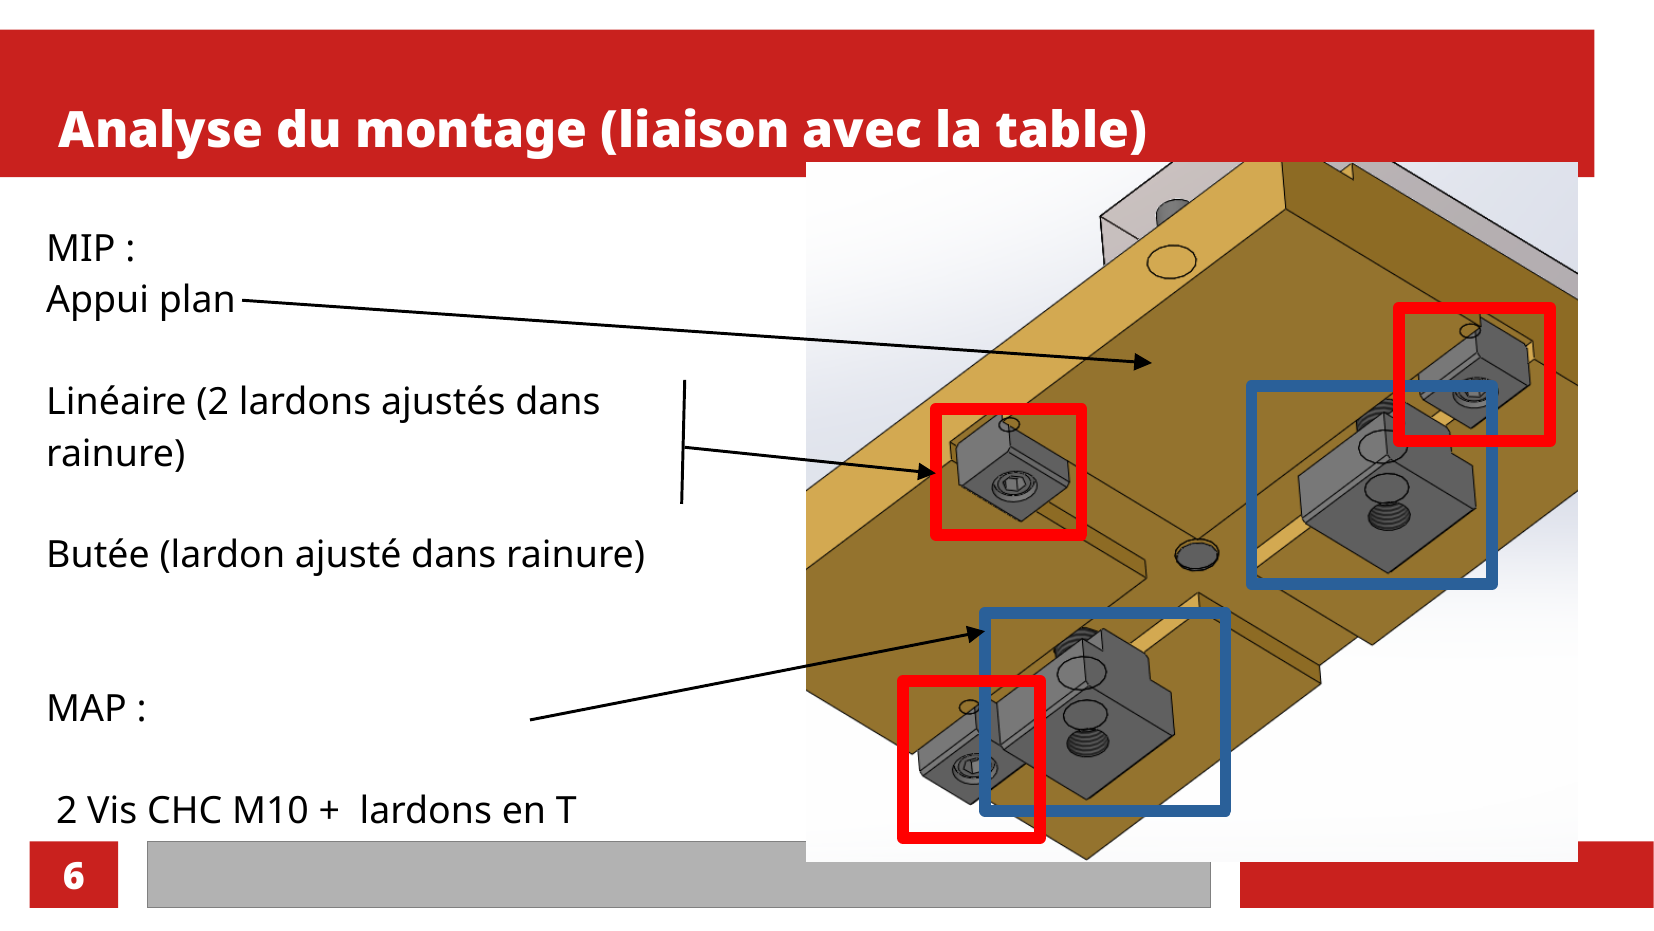

# Analyse du montage (liaison avec la table)
MIP :
Appui plan
Linéaire (2 lardons ajustés dans rainure)
Butée (lardon ajusté dans rainure)
MAP :
 2 Vis CHC M10 + lardons en T
6